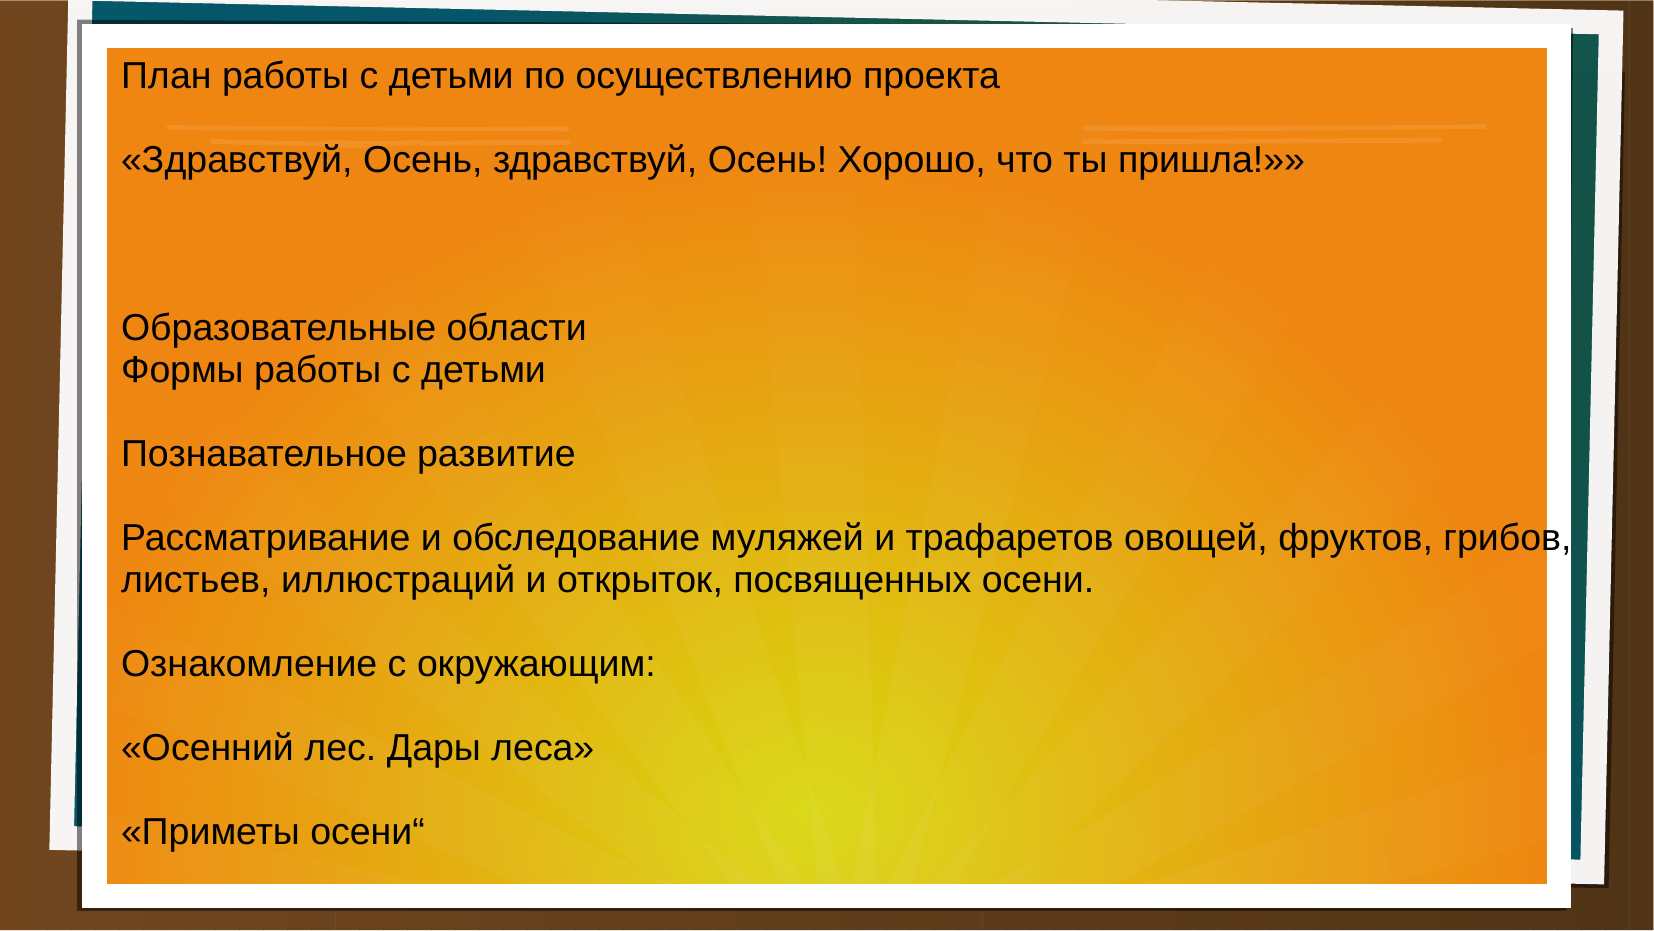

План работы с детьми по осуществлению проекта
«Здравствуй, Осень, здравствуй, Осень! Хорошо, что ты пришла!»»
Образовательные области
Формы работы с детьми
Познавательное развитие
Рассматривание и обследование муляжей и трафаретов овощей, фруктов, грибов, листьев, иллюстраций и открыток, посвященных осени.
Ознакомление с окружающим:
«Осенний лес. Дары леса»
«Приметы осени“